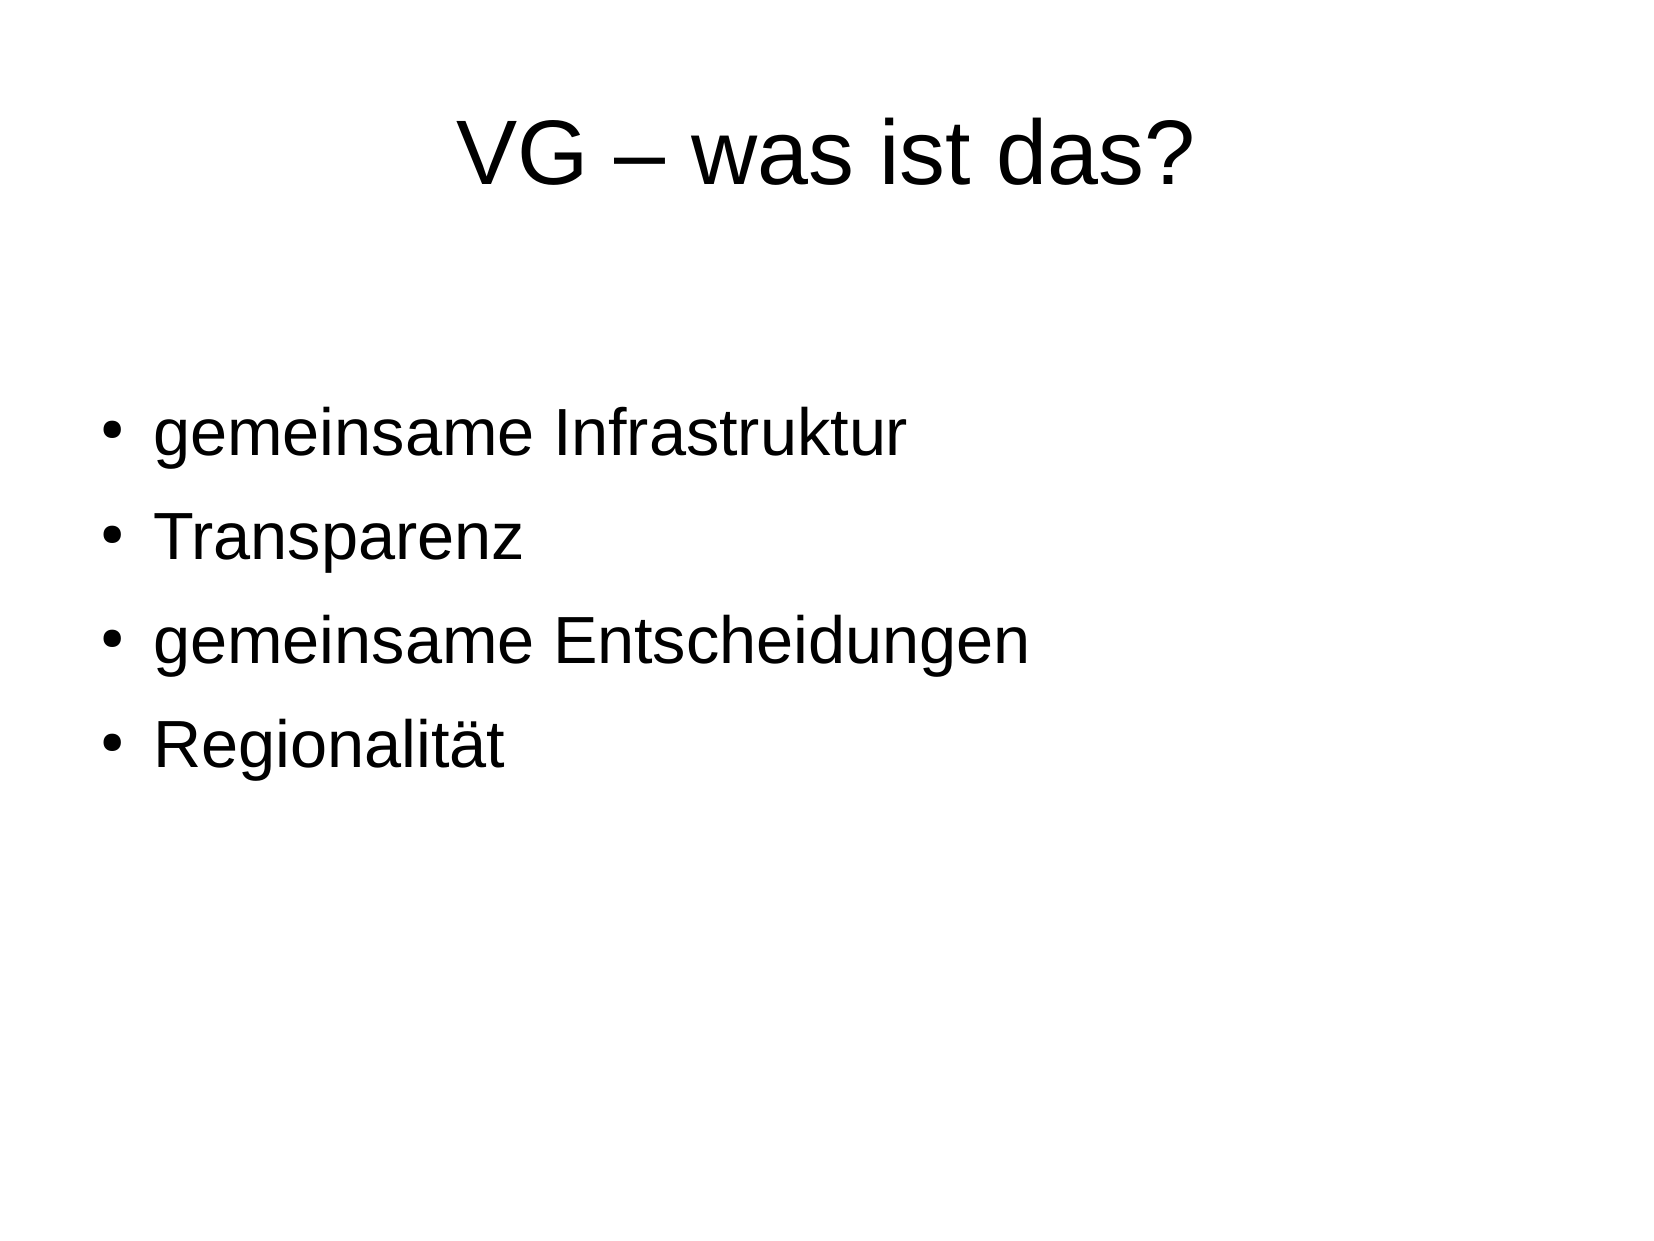

# VG – was ist das?
gemeinsame Infrastruktur
Transparenz
gemeinsame Entscheidungen
Regionalität